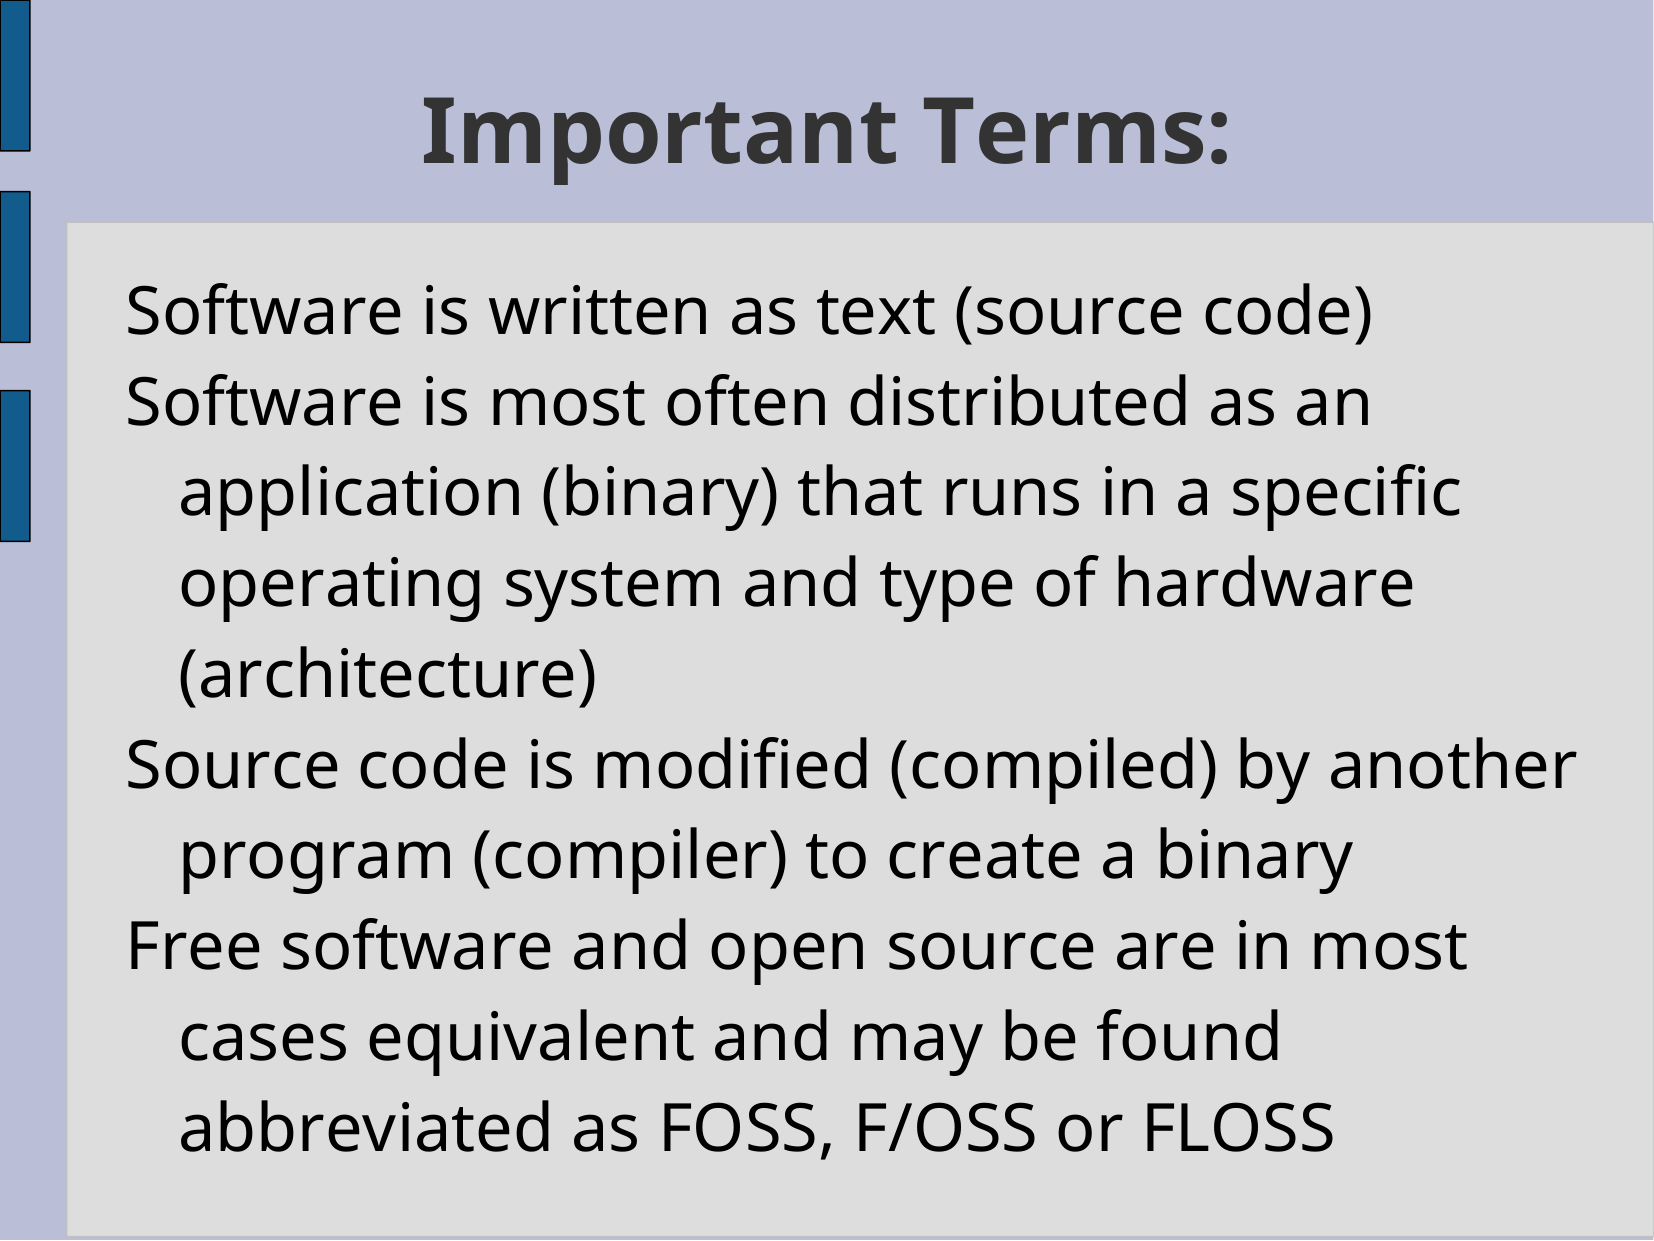

# Important Terms:
Software is written as text (source code)
Software is most often distributed as an application (binary) that runs in a specific operating system and type of hardware (architecture)
Source code is modified (compiled) by another program (compiler) to create a binary
Free software and open source are in most cases equivalent and may be found abbreviated as FOSS, F/OSS or FLOSS